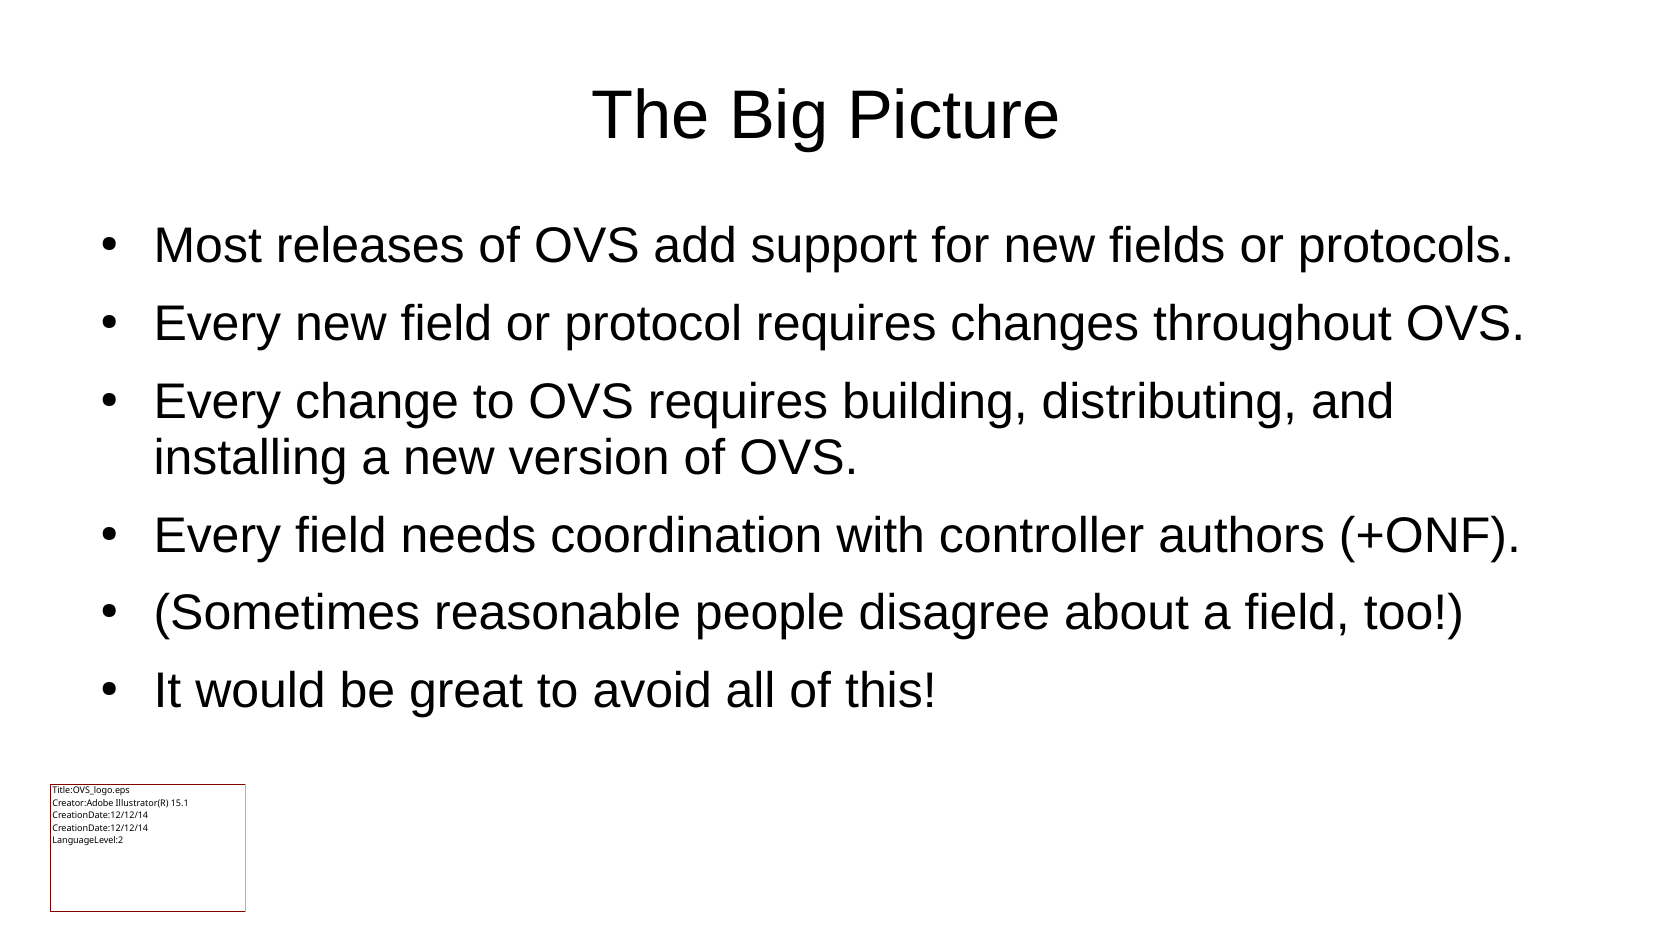

# The Big Picture
Most releases of OVS add support for new fields or protocols.
Every new field or protocol requires changes throughout OVS.
Every change to OVS requires building, distributing, and installing a new version of OVS.
Every field needs coordination with controller authors (+ONF).
(Sometimes reasonable people disagree about a field, too!)
It would be great to avoid all of this!